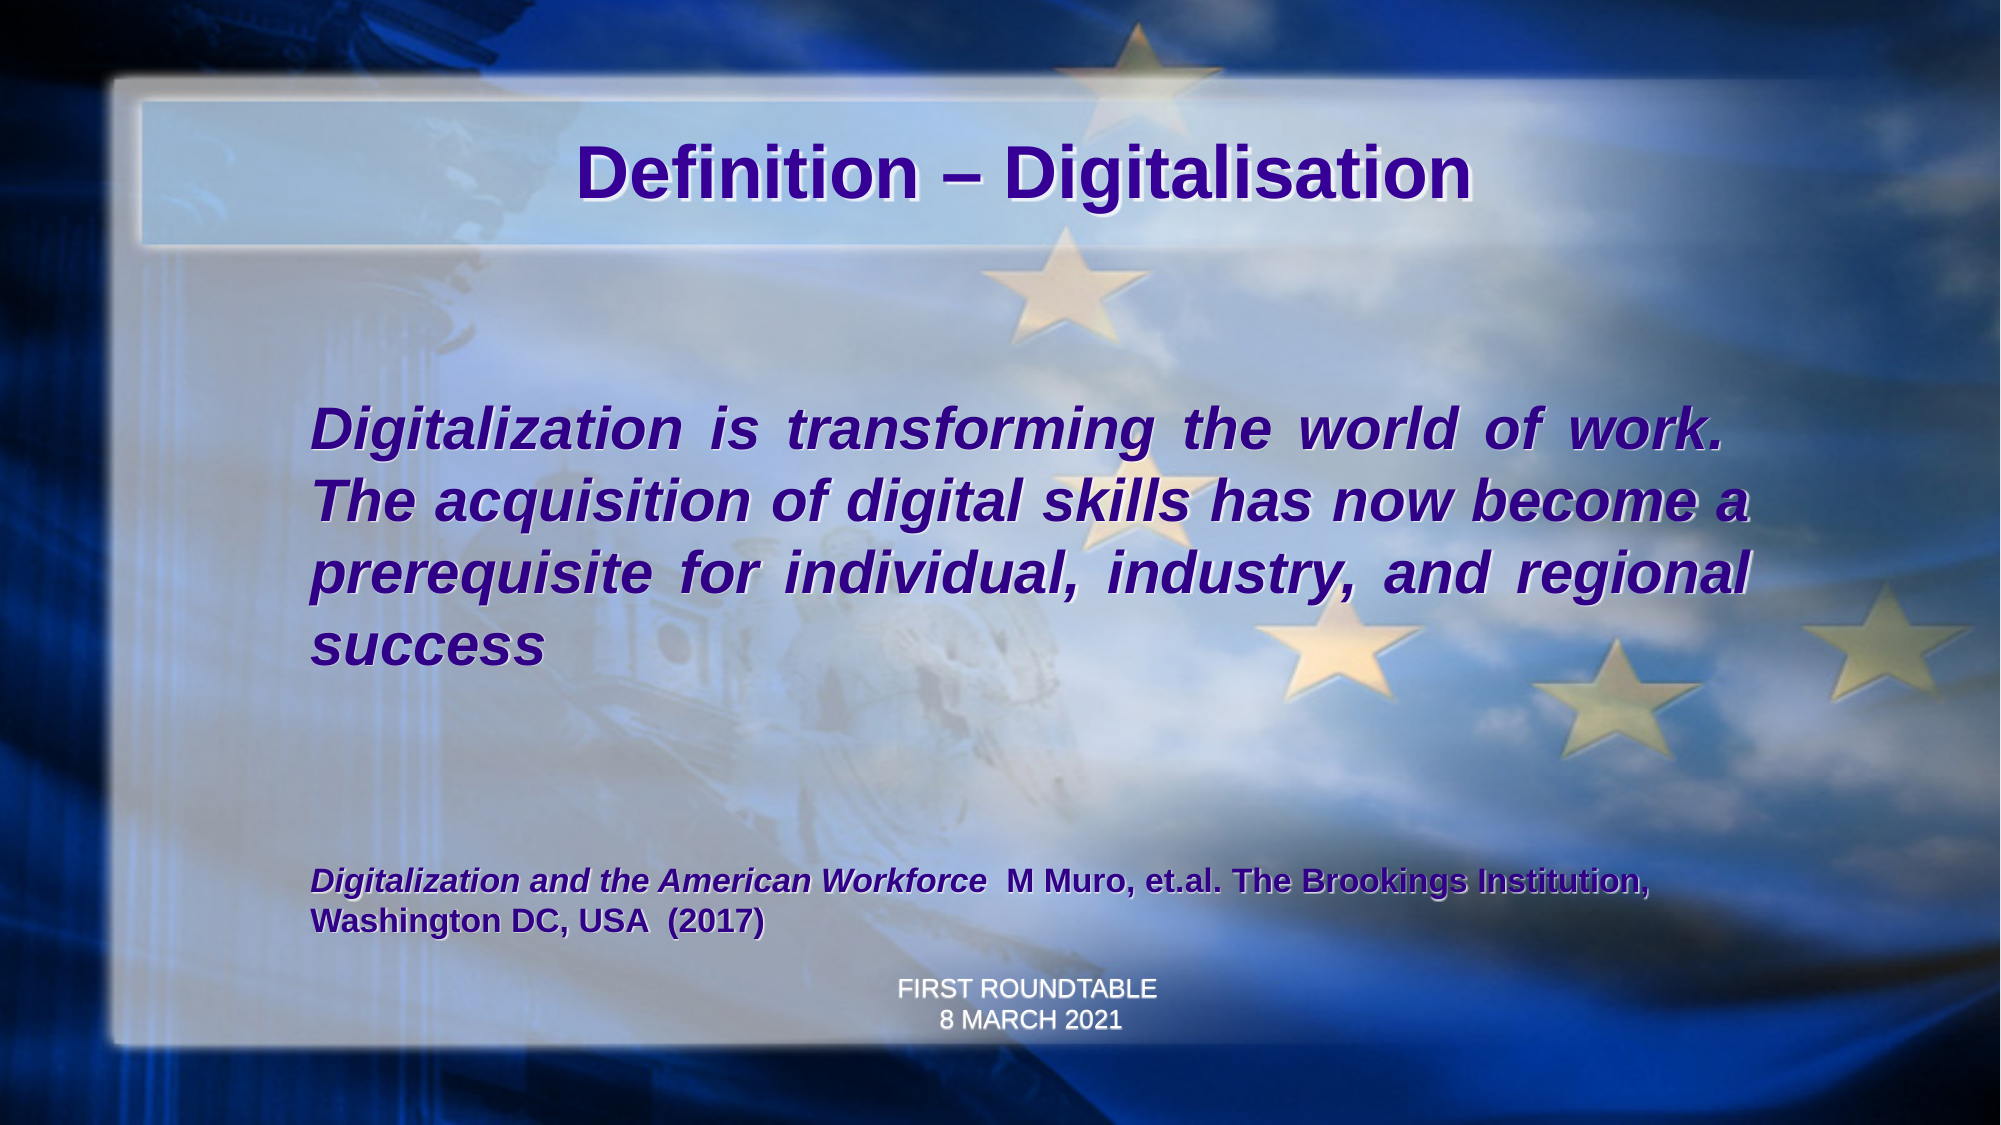

# Definition – Digitalisation
Digitalization is transforming the world of work. The acquisition of digital skills has now become a prerequisite for individual, industry, and regional success
Digitalization and the American Workforce M Muro, et.al. The Brookings Institution, Washington DC, USA (2017)
FIRST ROUNDTABLE
8 MARCH 2021